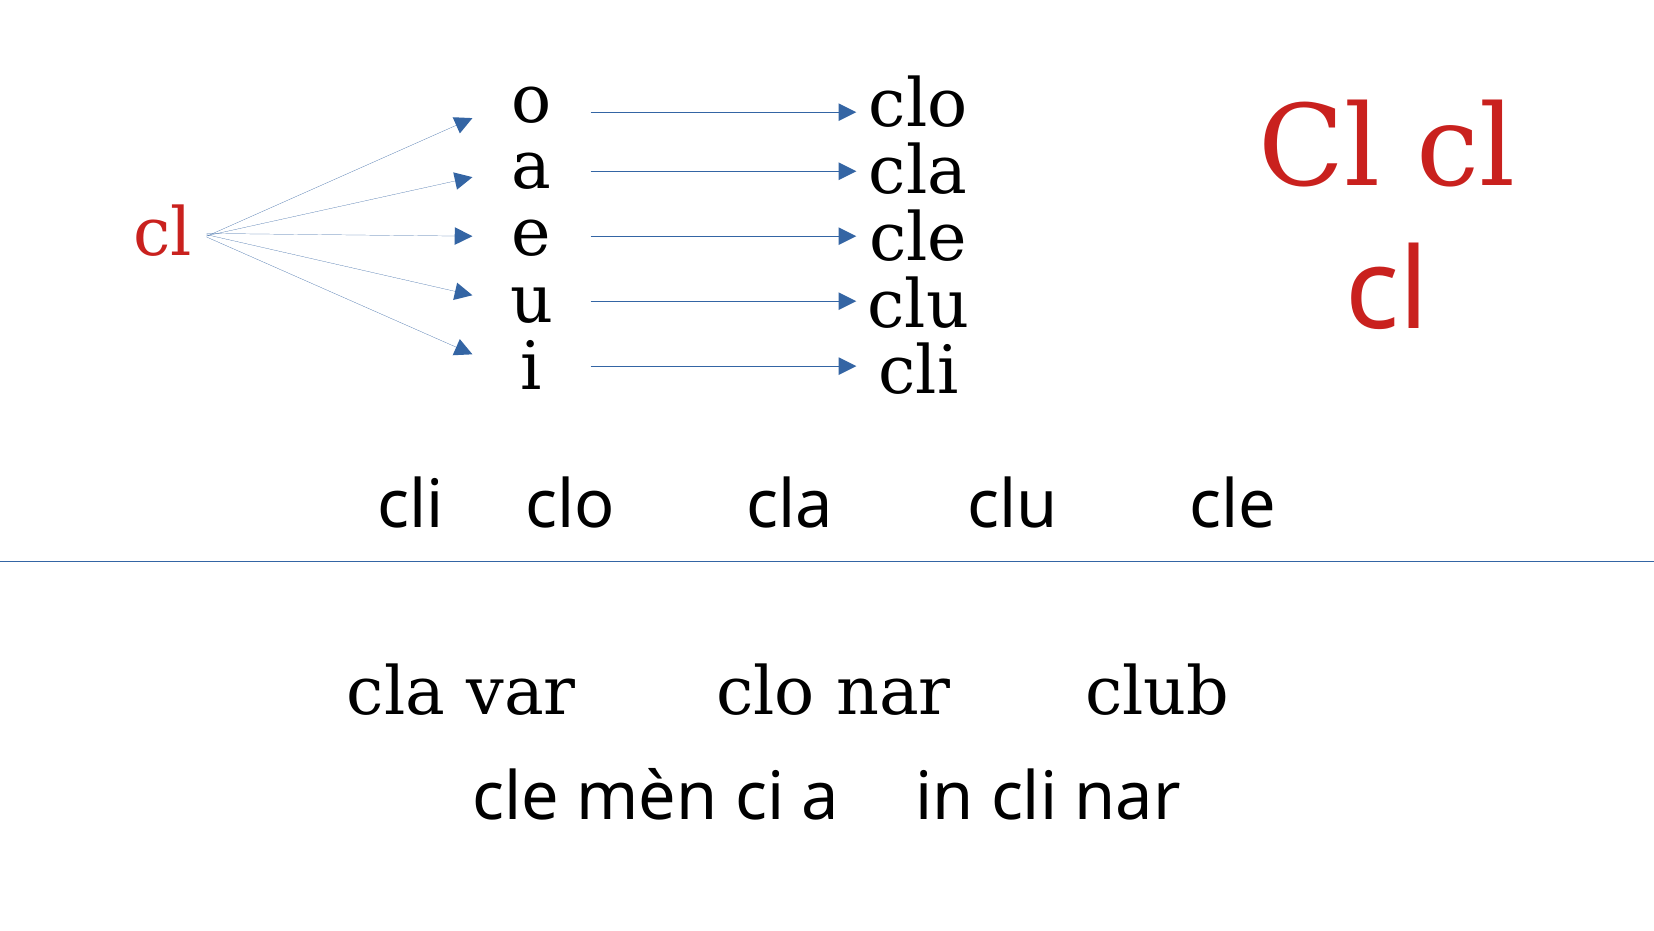

cl
clo
cla
cle
clu
cli
o
a
e
u
i
Cl cl
cl
cli		clo		cla		clu		cle
cla var		clo nar		club
cle mèn ci a		in cli nar